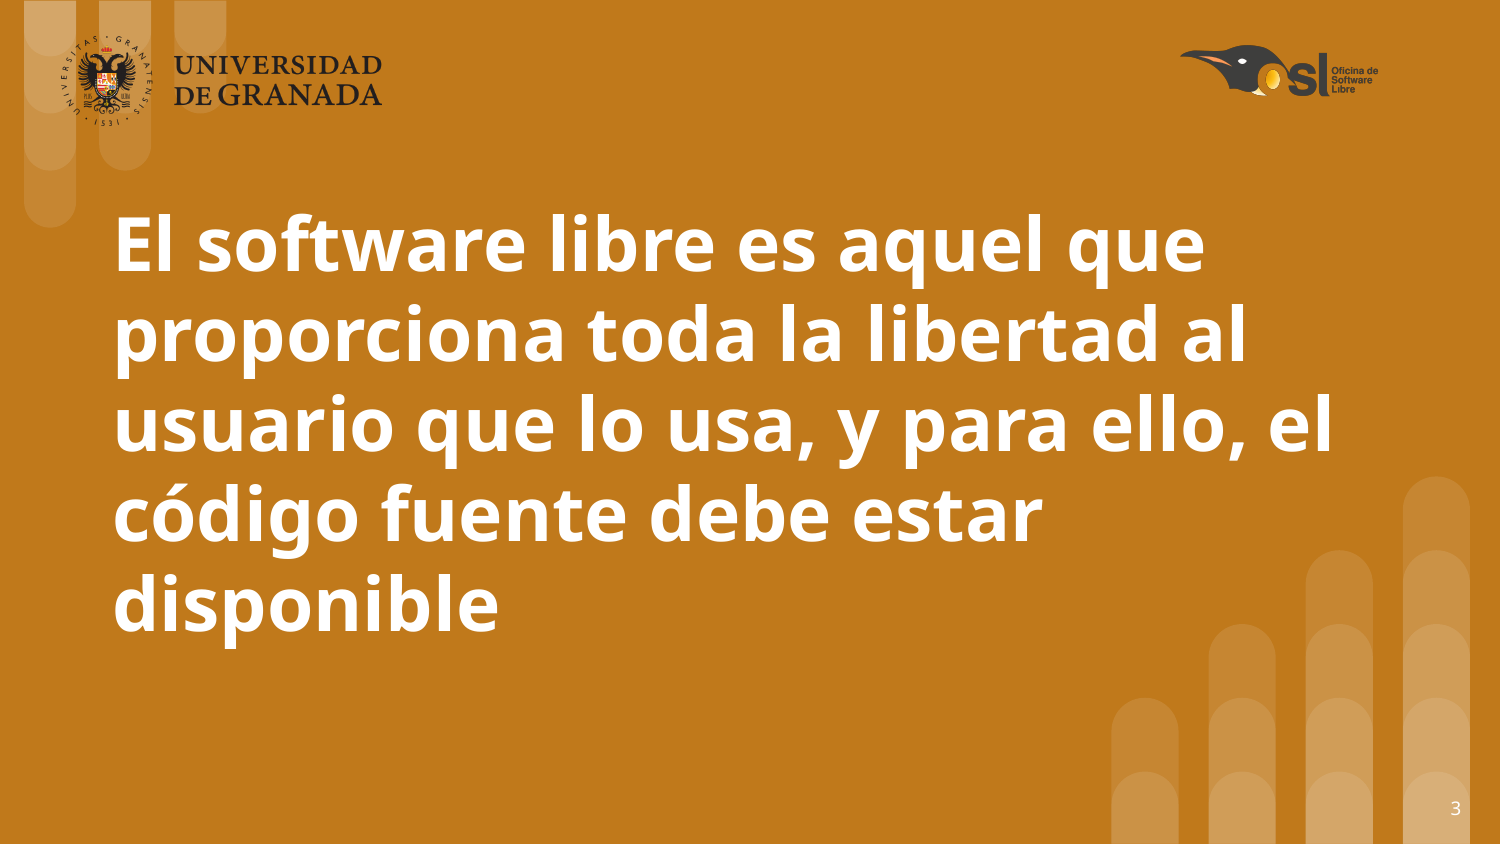

# El software libre es aquel que proporciona toda la libertad al usuario que lo usa, y para ello, el código fuente debe estar disponible